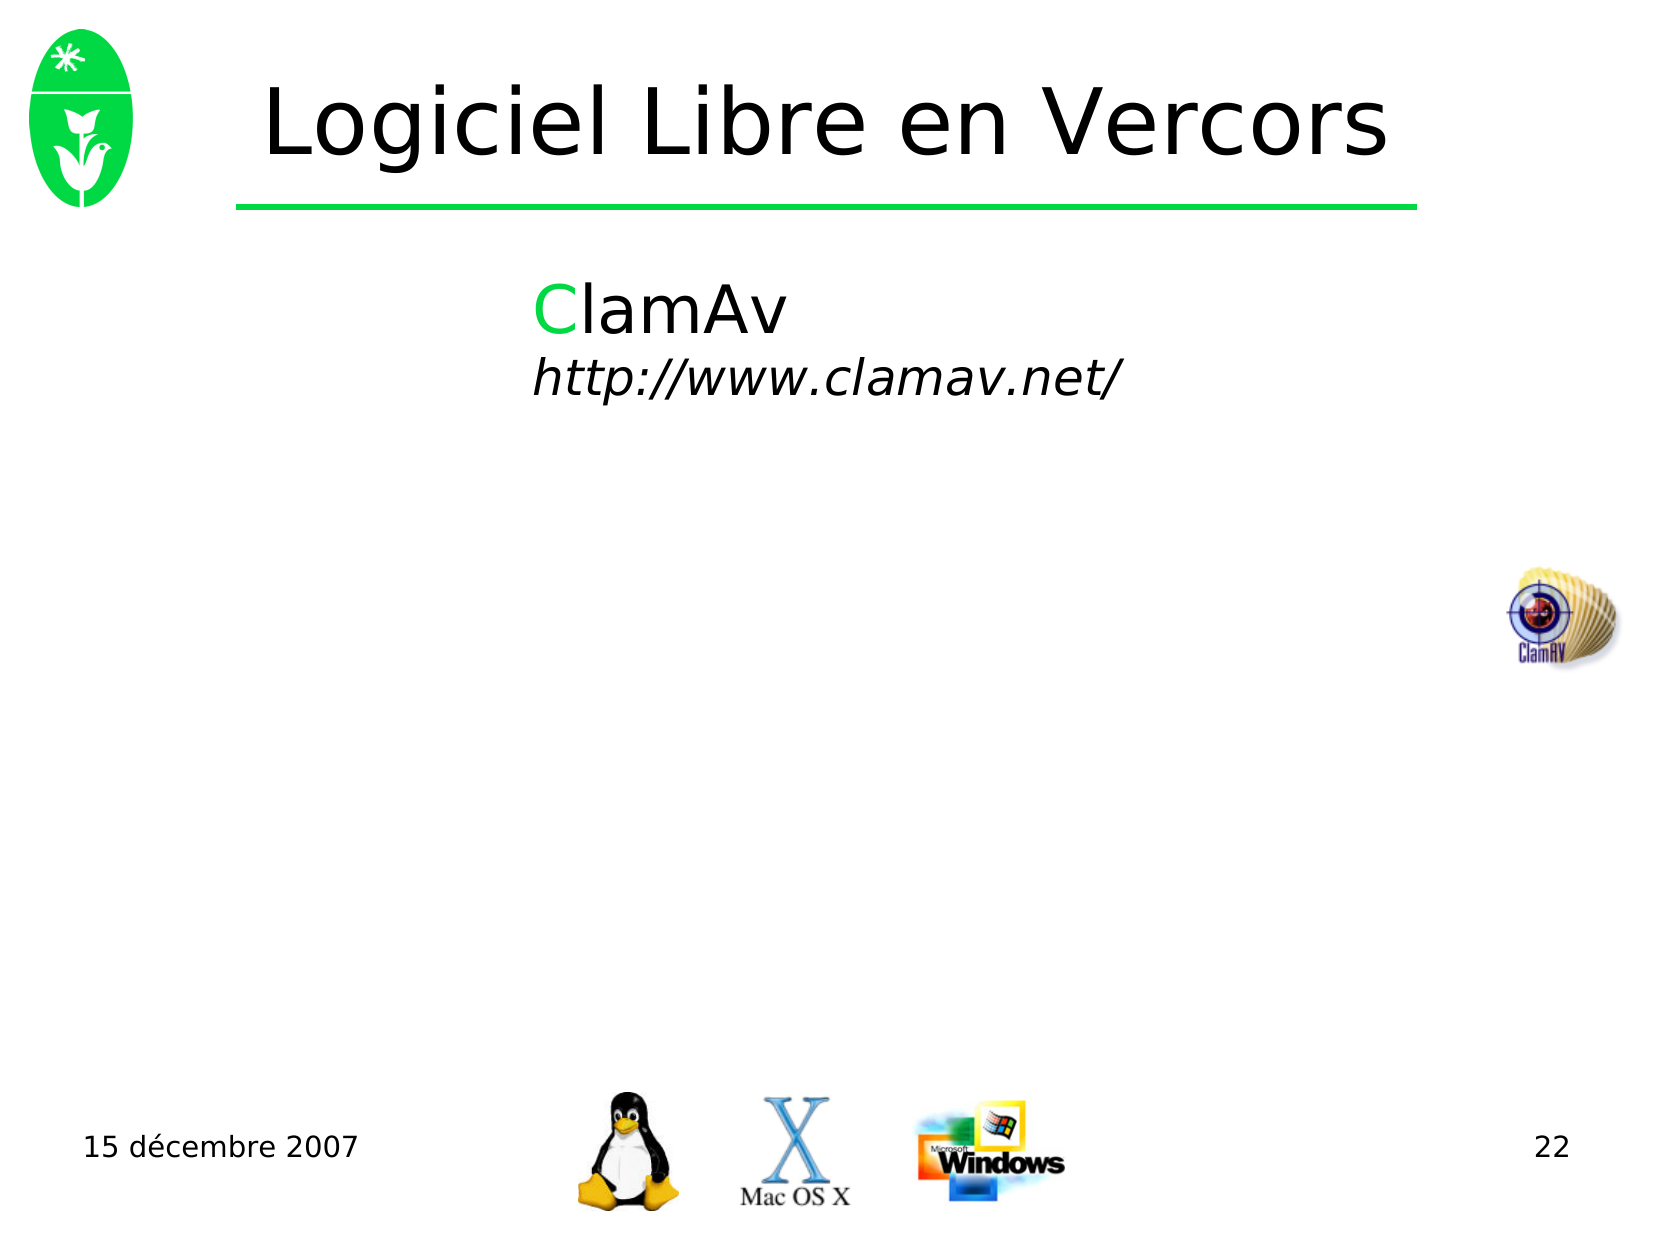

# Logiciel Libre en Vercors
ClamAv
http://www.clamav.net/
15 décembre 2007
22